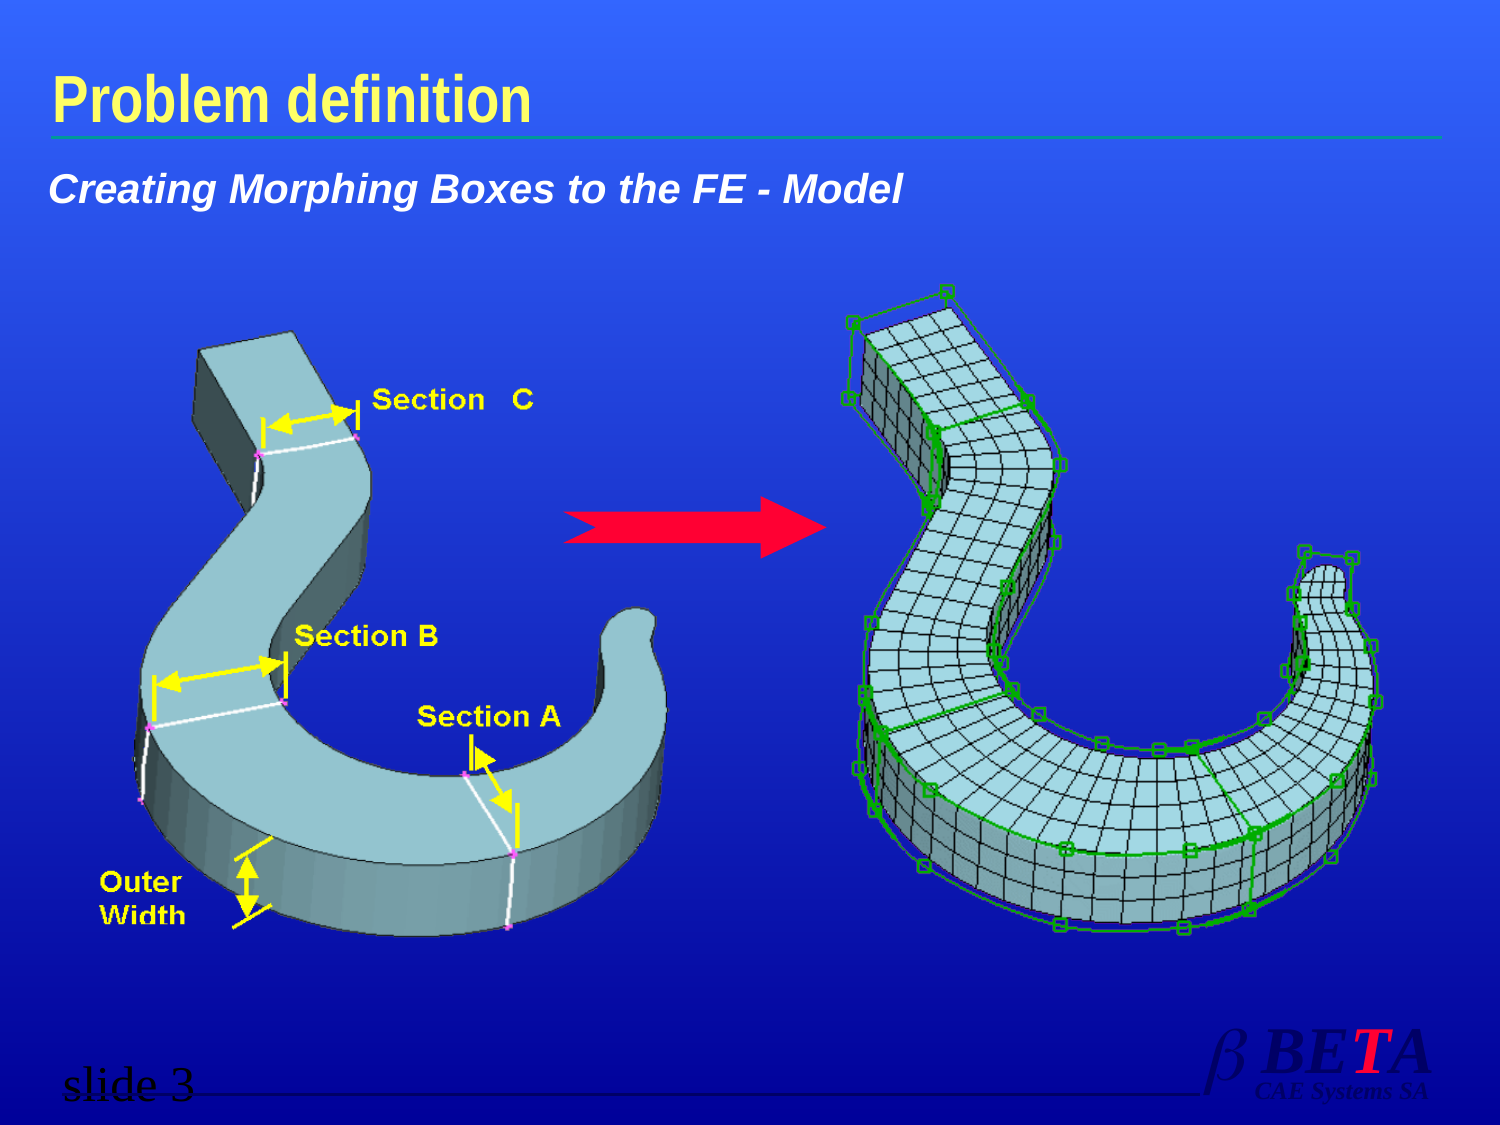

# Problem definition
Creating Morphing Boxes to the FE - Model
3